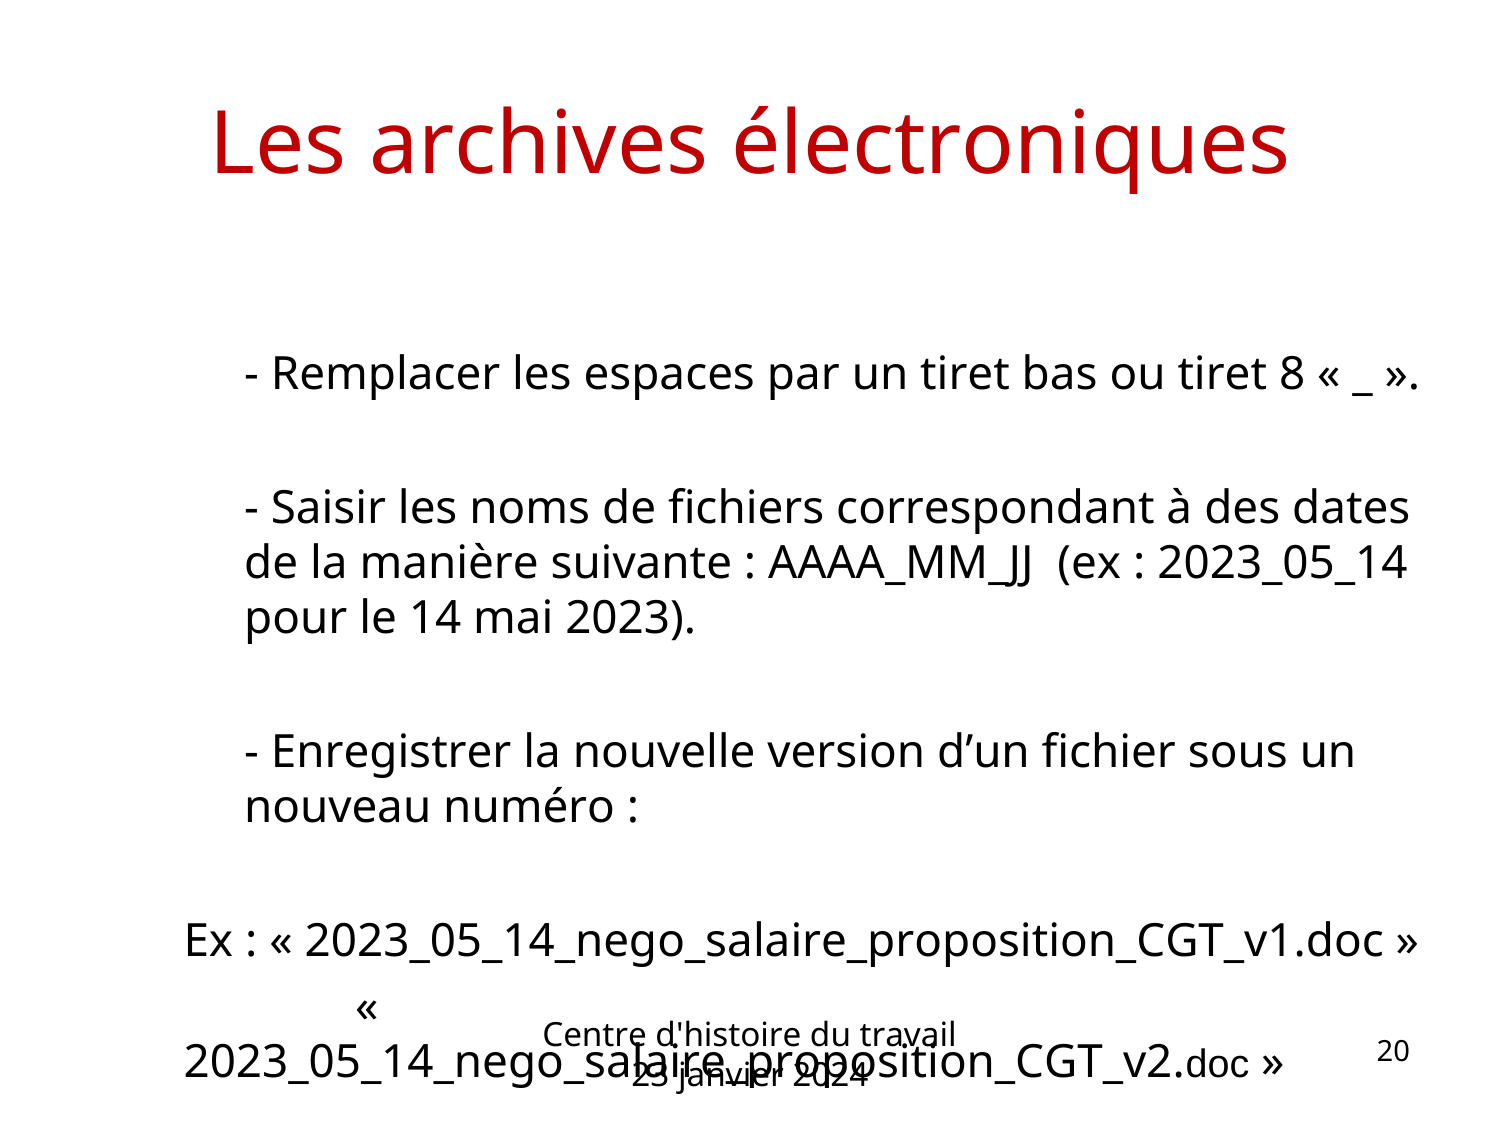

Les archives électroniques
- Remplacer les espaces par un tiret bas ou tiret 8 « _ ».
- Saisir les noms de fichiers correspondant à des dates de la manière suivante : AAAA_MM_JJ (ex : 2023_05_14 pour le 14 mai 2023).
- Enregistrer la nouvelle version d’un fichier sous un nouveau numéro :
	Ex : « 2023_05_14_nego_salaire_proposition_CGT_v1.doc »
 « 2023_05_14_nego_salaire_proposition_CGT_v2.doc »
Centre d'histoire du travail
23 janvier 2024